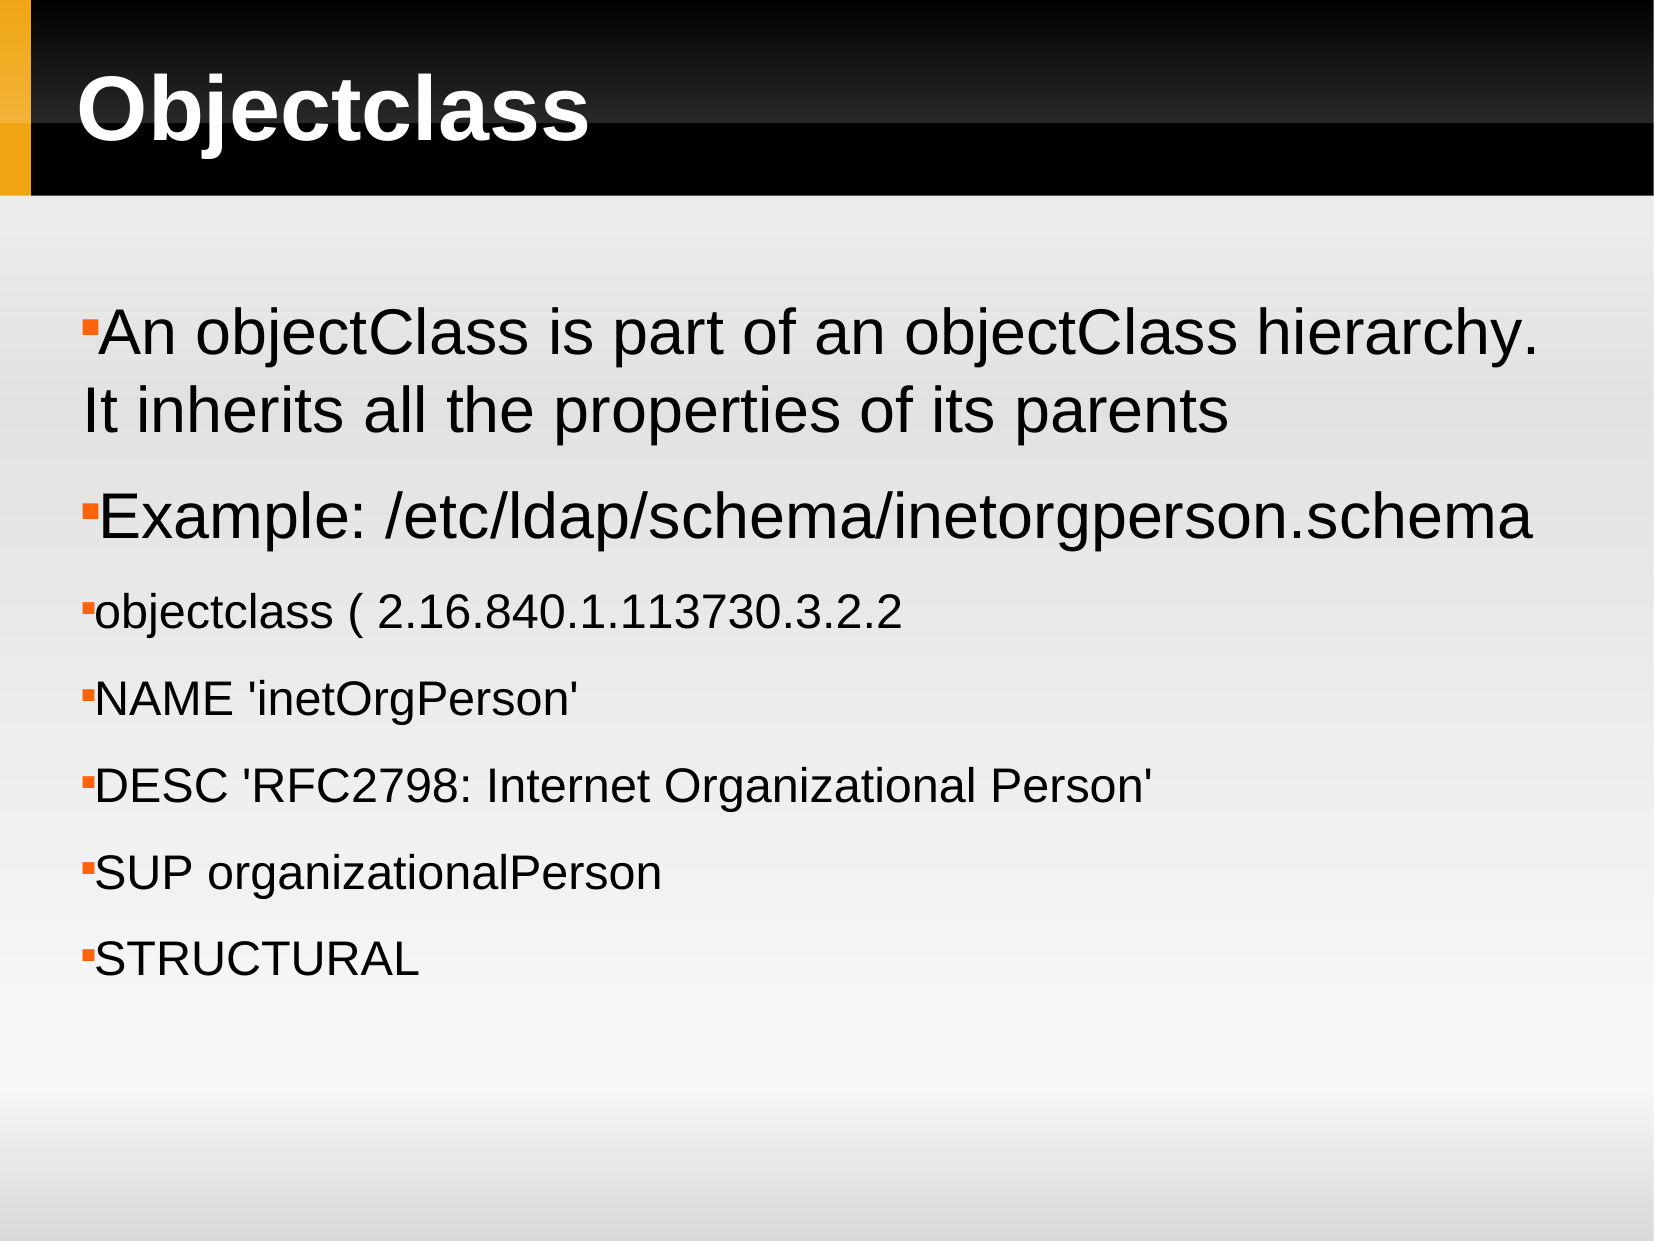

# Objectclass
An objectClass is part of an objectClass hierarchy. It inherits all the properties of its parents
Example: /etc/ldap/schema/inetorgperson.schema
objectclass ( 2.16.840.1.113730.3.2.2
NAME 'inetOrgPerson'
DESC 'RFC2798: Internet Organizational Person'
SUP organizationalPerson
STRUCTURAL